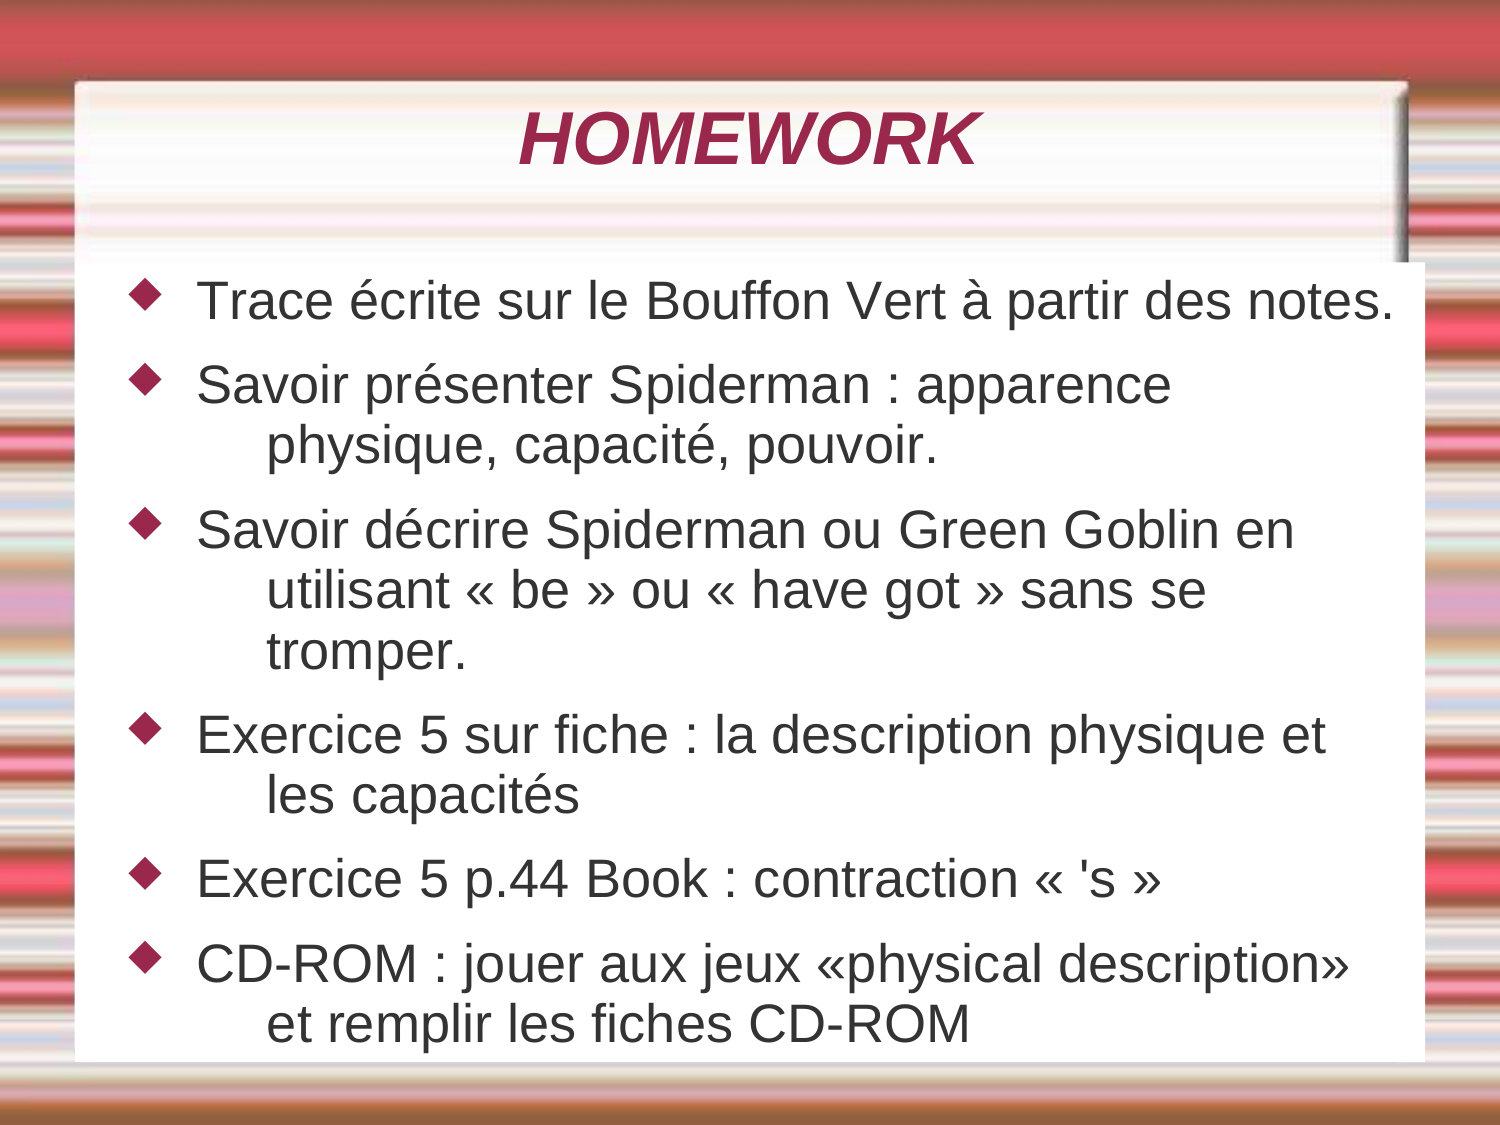

# HOMEWORK
Trace écrite sur le Bouffon Vert à partir des notes.
Savoir présenter Spiderman : apparence physique, capacité, pouvoir.
Savoir décrire Spiderman ou Green Goblin en utilisant « be » ou « have got » sans se tromper.
Exercice 5 sur fiche : la description physique et les capacités
Exercice 5 p.44 Book : contraction « 's »
CD-ROM : jouer aux jeux «physical description» et remplir les fiches CD-ROM